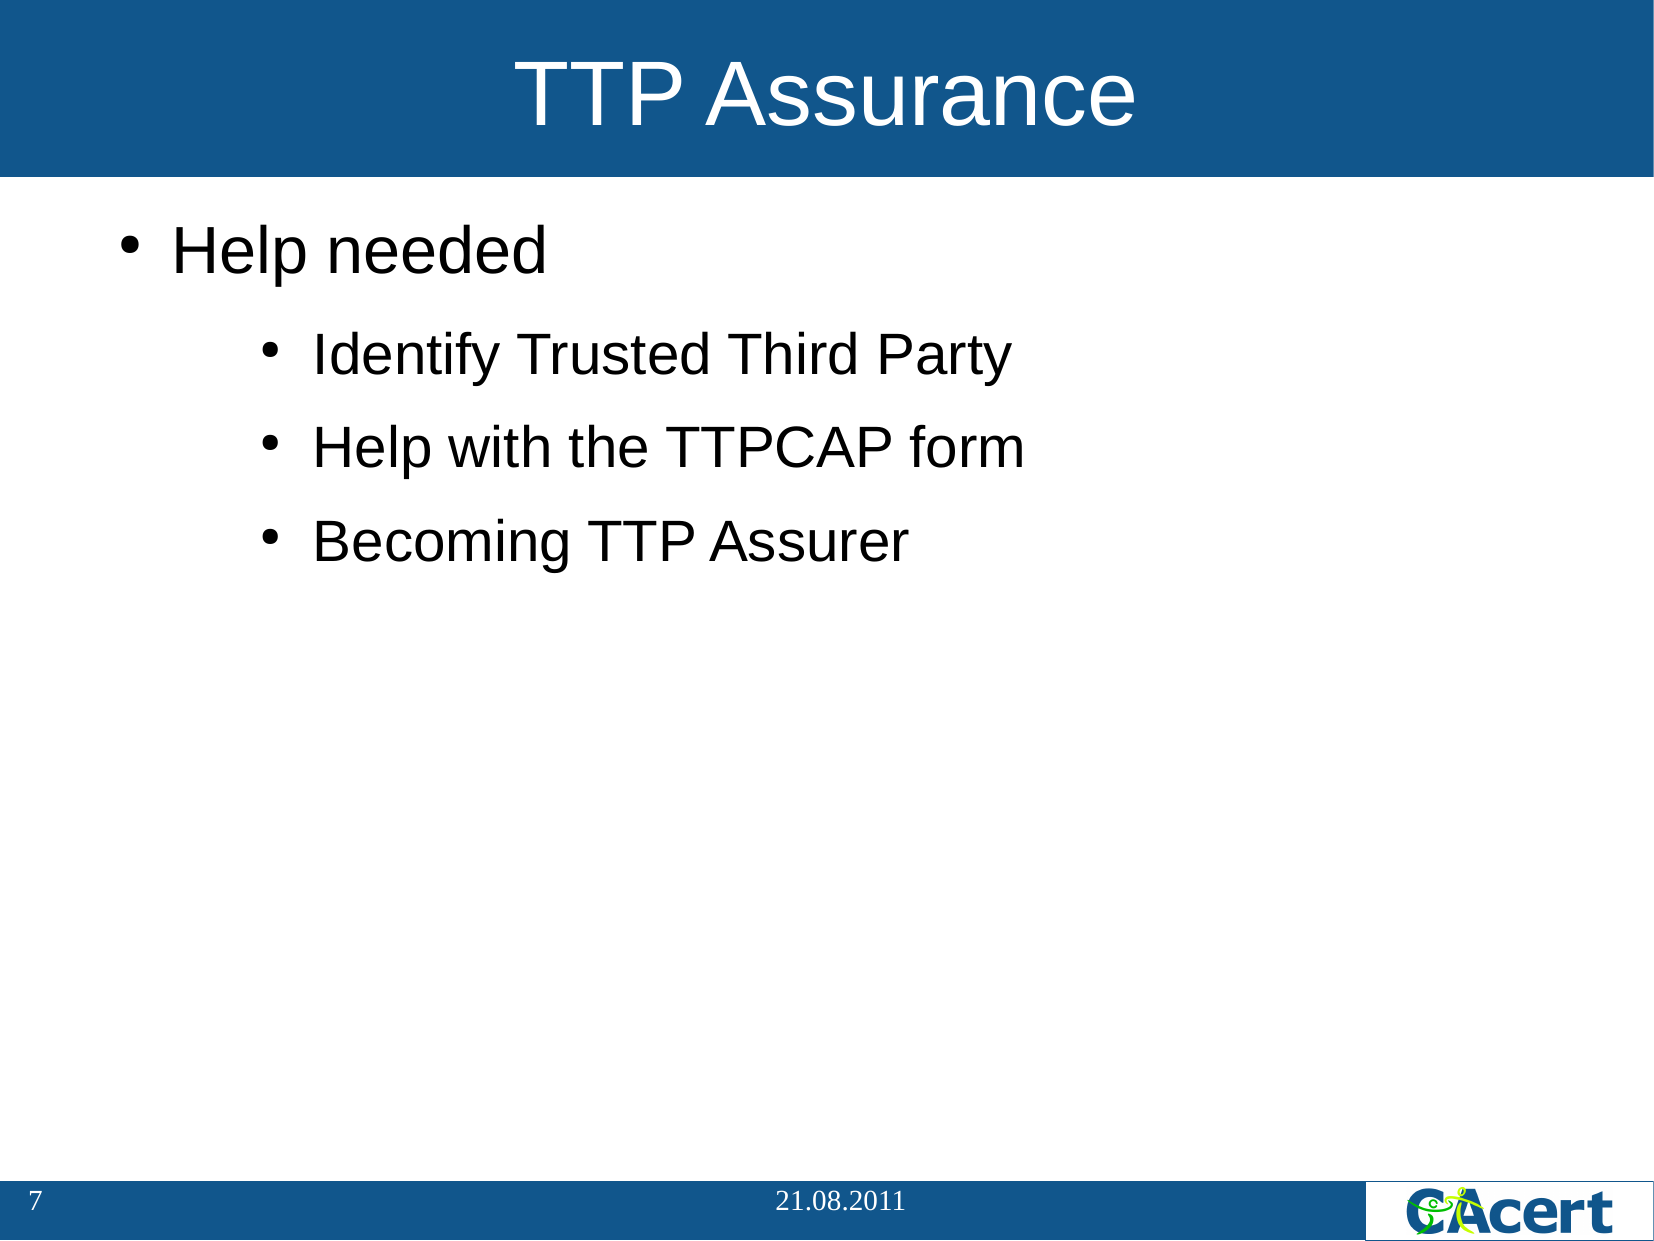

# TTP Assurance
Help needed
Identify Trusted Third Party
Help with the TTPCAP form
Becoming TTP Assurer
21.08.2011